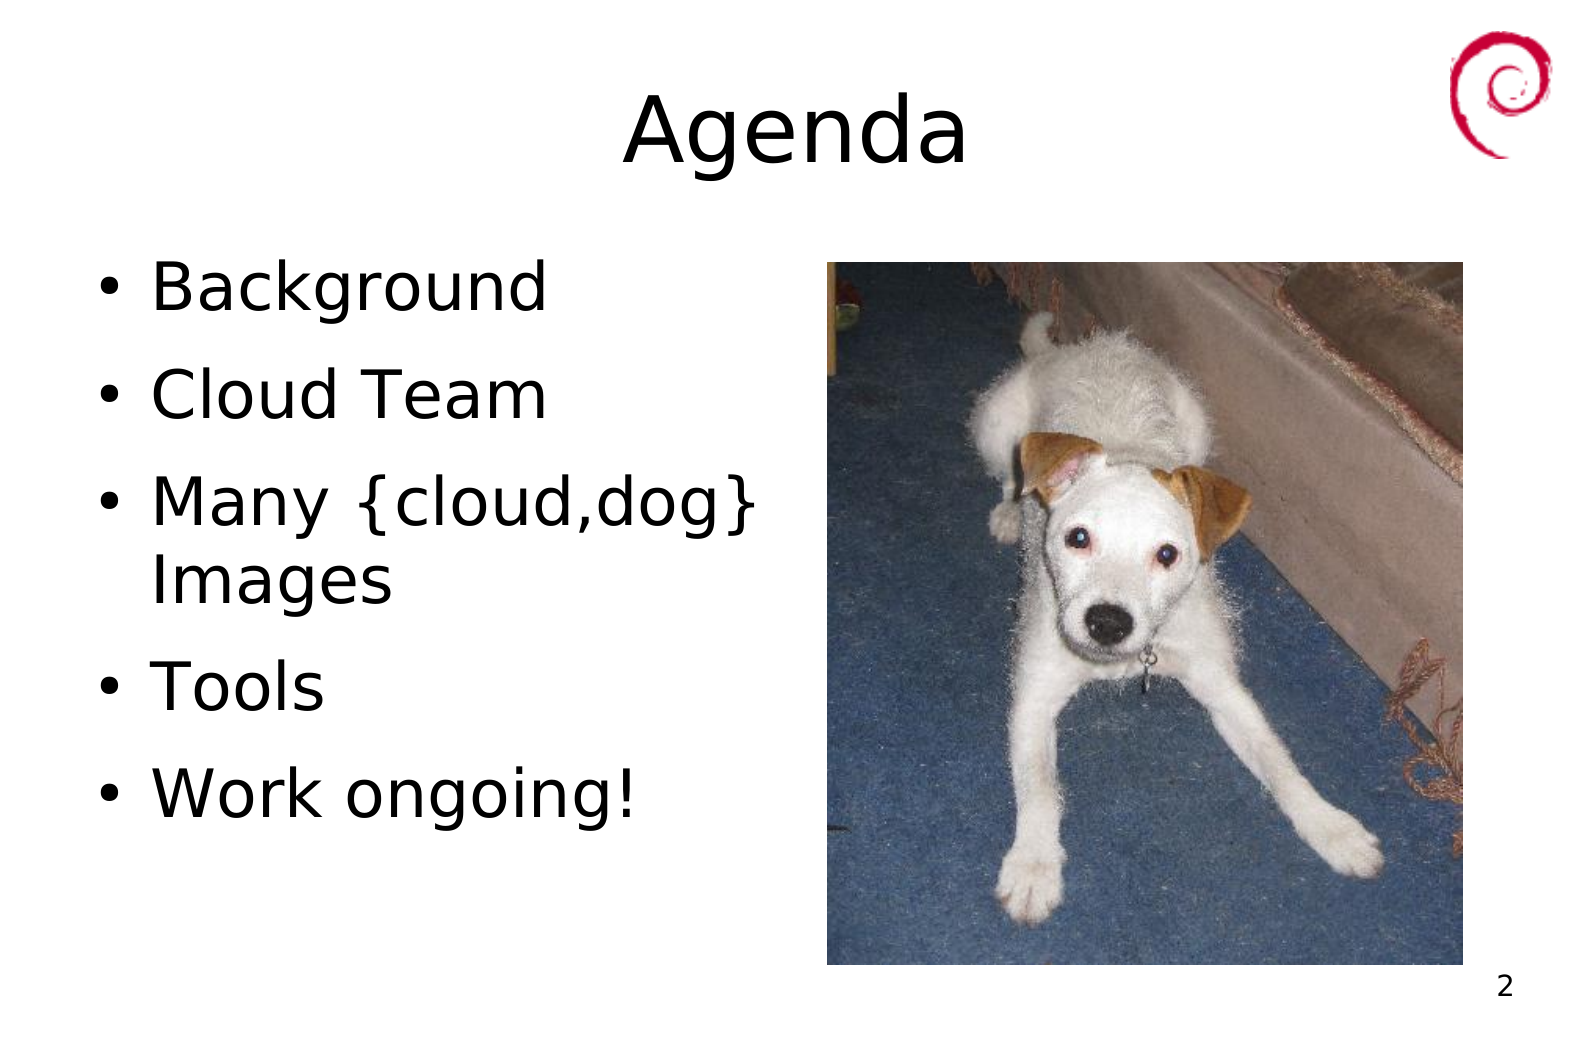

# Agenda
Background
Cloud Team
Many {cloud,dog} Images
Tools
Work ongoing!
2